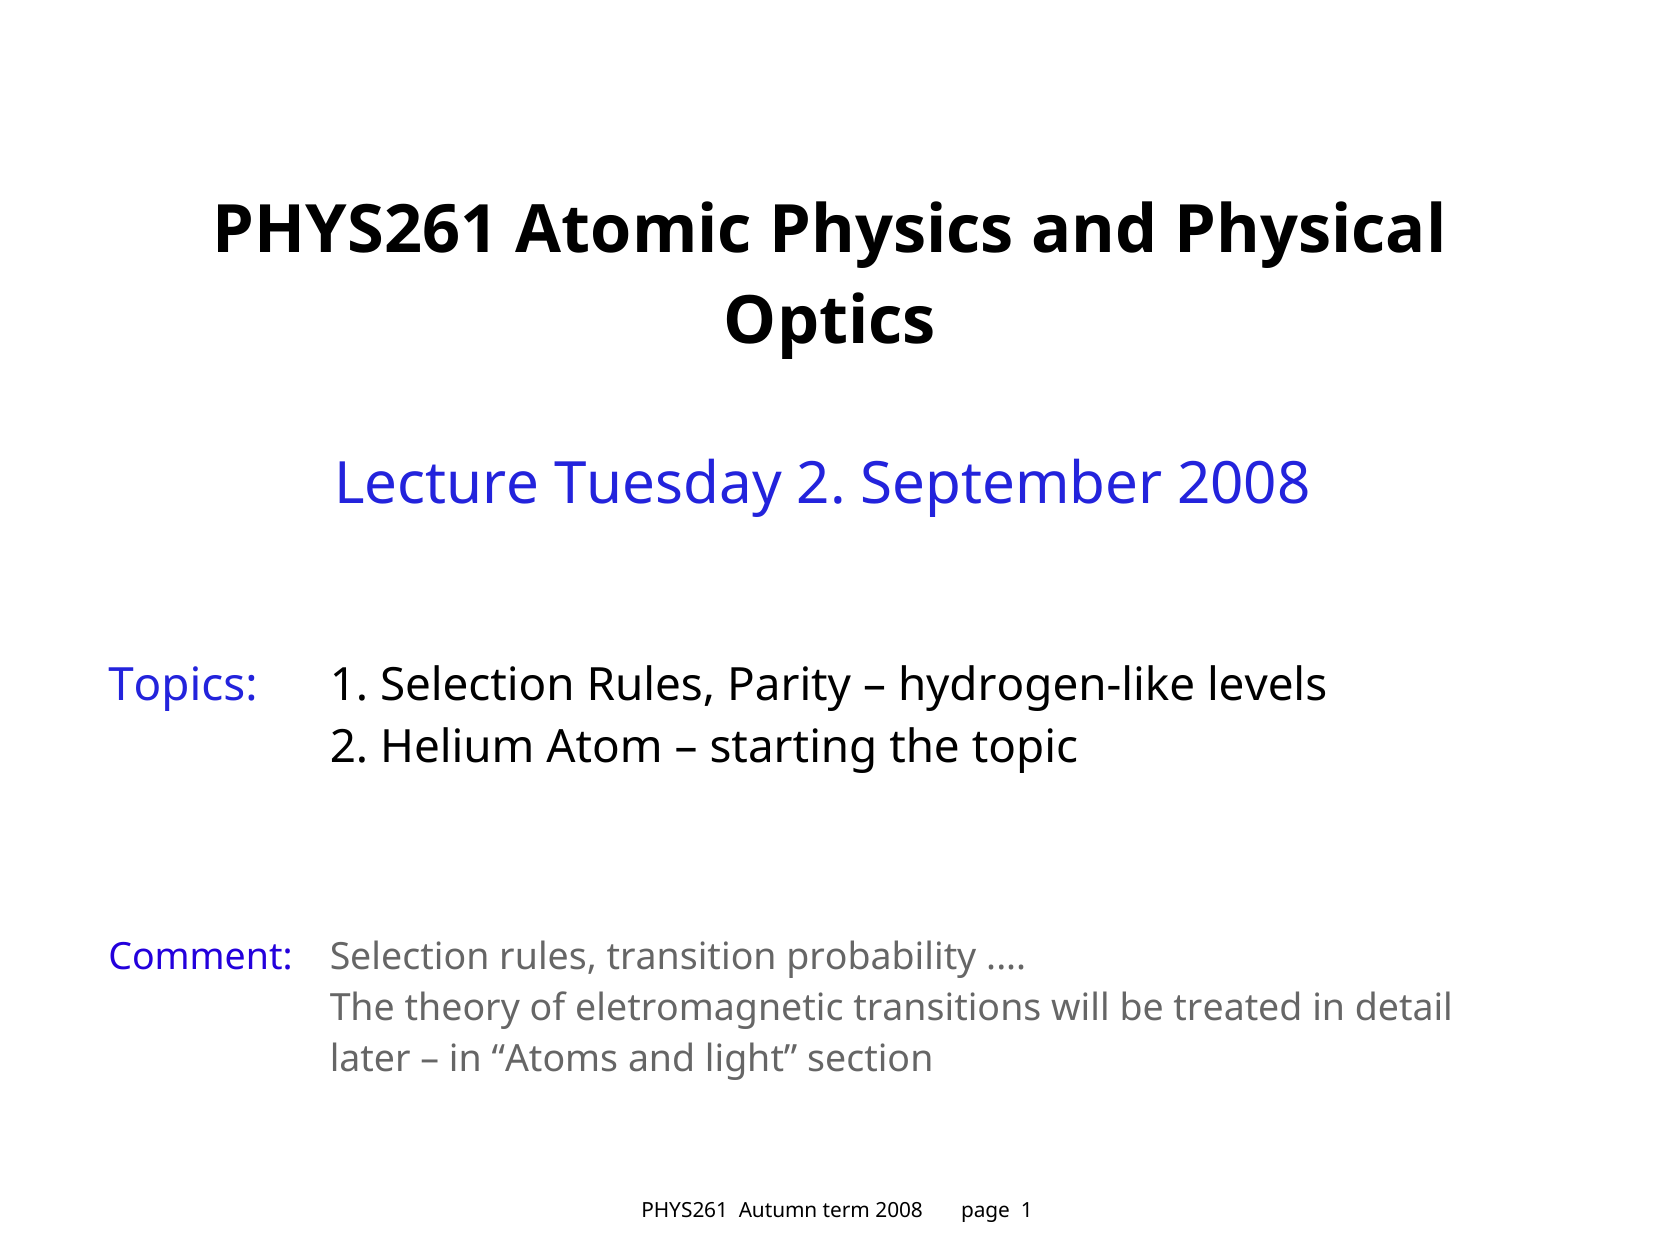

PHYS261 Atomic Physics and Physical Optics
Lecture Tuesday 2. September 2008
Topics:	1. Selection Rules, Parity – hydrogen-like levels
			2. Helium Atom – starting the topic
Comment:	Selection rules, transition probability ....
			The theory of eletromagnetic transitions will be treated in detail
			later – in “Atoms and light” section